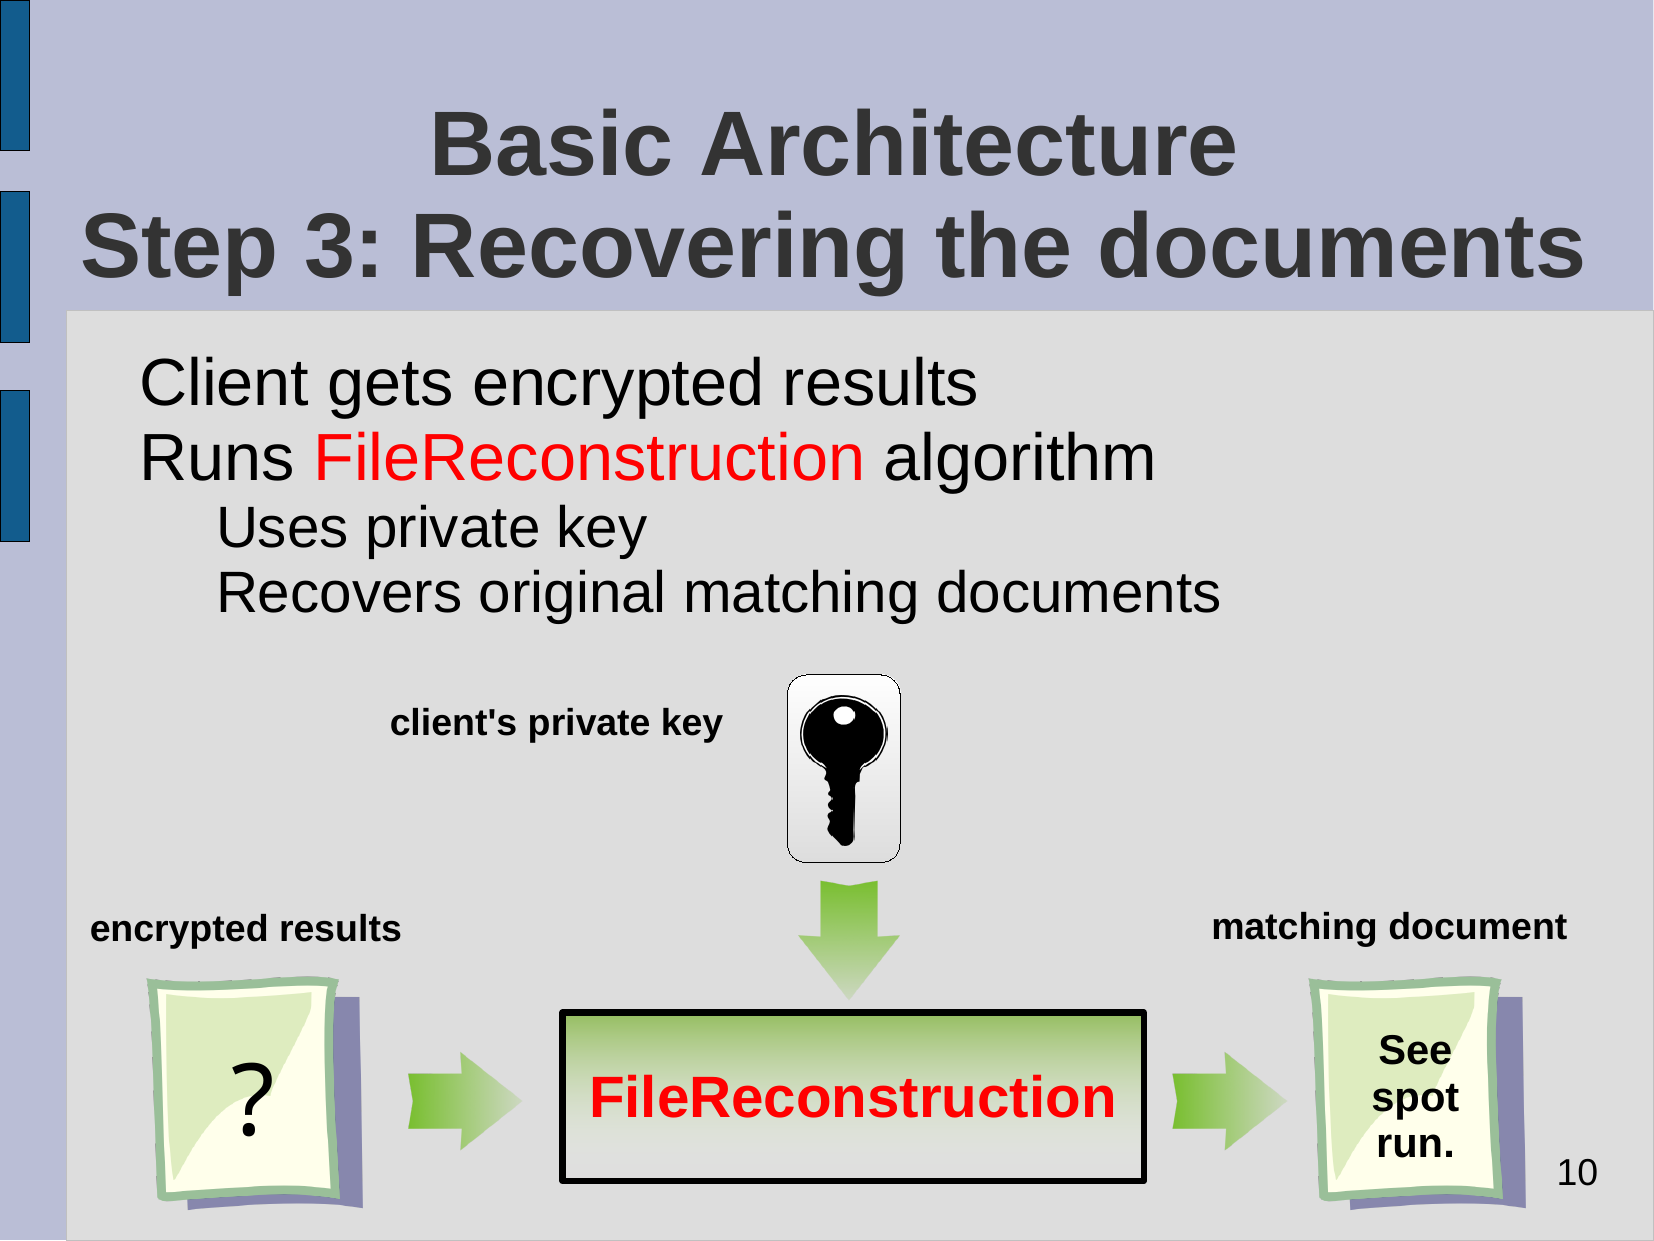

# Basic Architecture Step 3: Recovering the documents
Client gets encrypted results
Runs FileReconstruction algorithm
Uses private key
Recovers original matching documents
client's private key
matching document
encrypted results
?
See
spot
run.
FileReconstruction